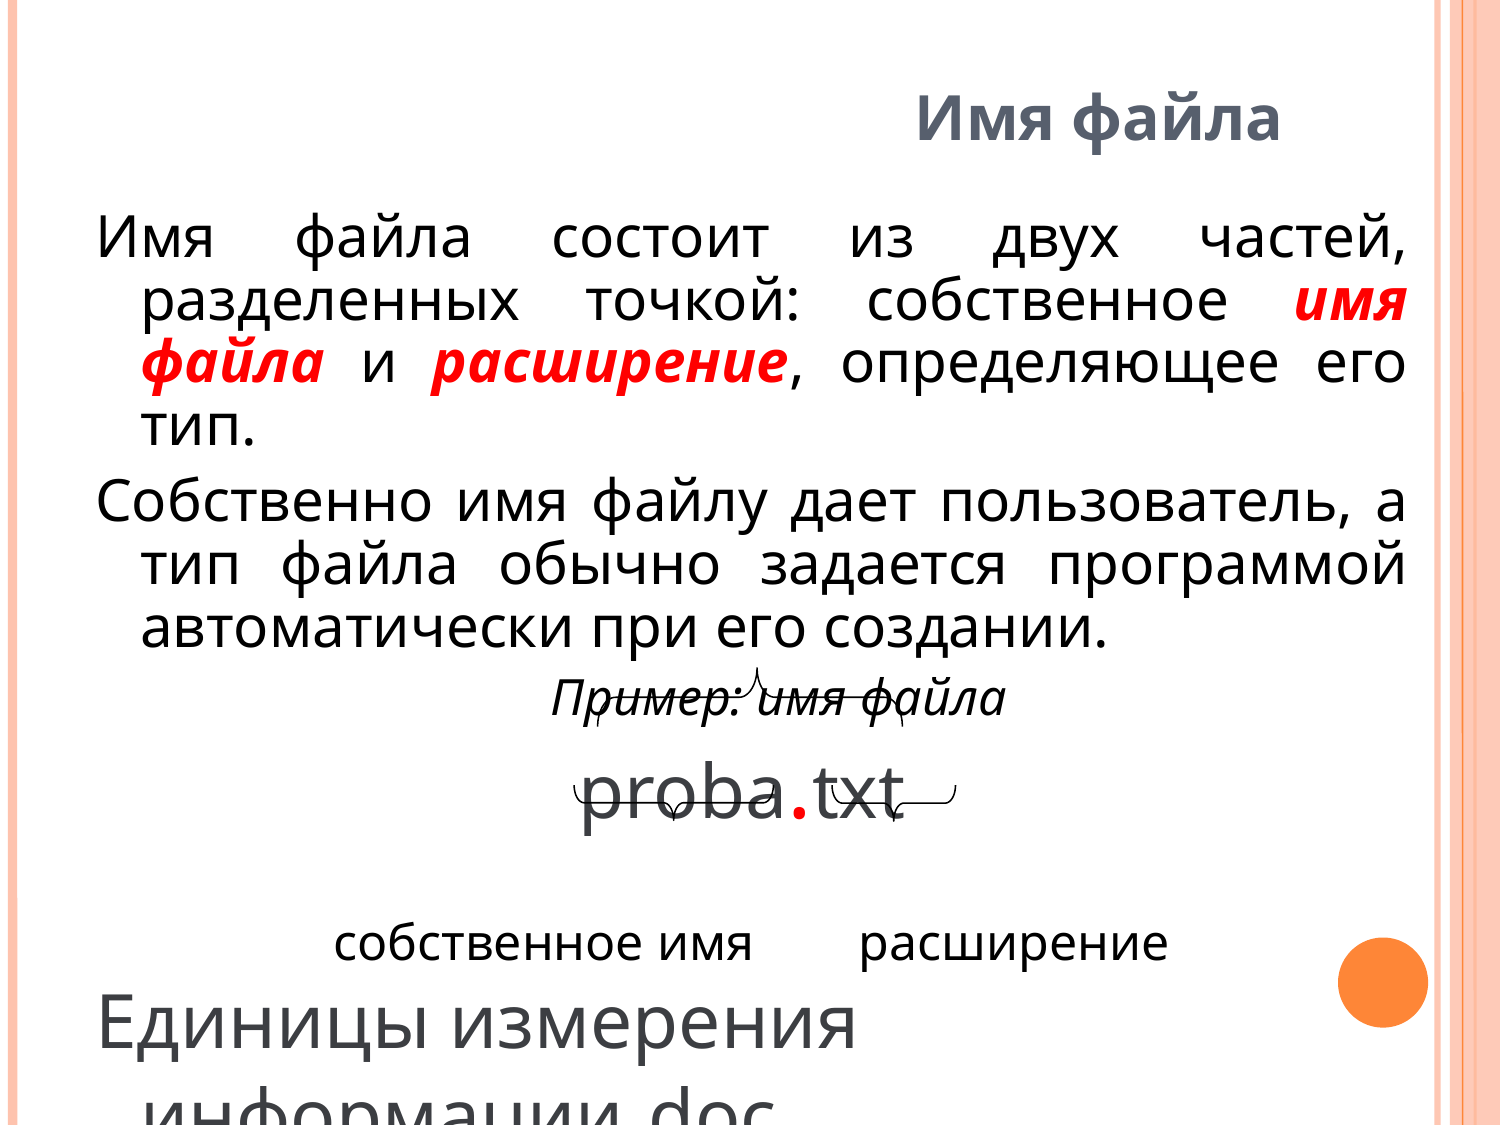

# Имя файла
Имя файла состоит из двух частей, разделенных точкой: собственное имя файла и расширение, определяющее его тип.
Собственно имя файлу дает пользователь, а тип файла обычно задается программой автоматически при его создании.
 Пример: имя файла
 proba.txt
собственное имя расширение
Единицы измерения информации.doc